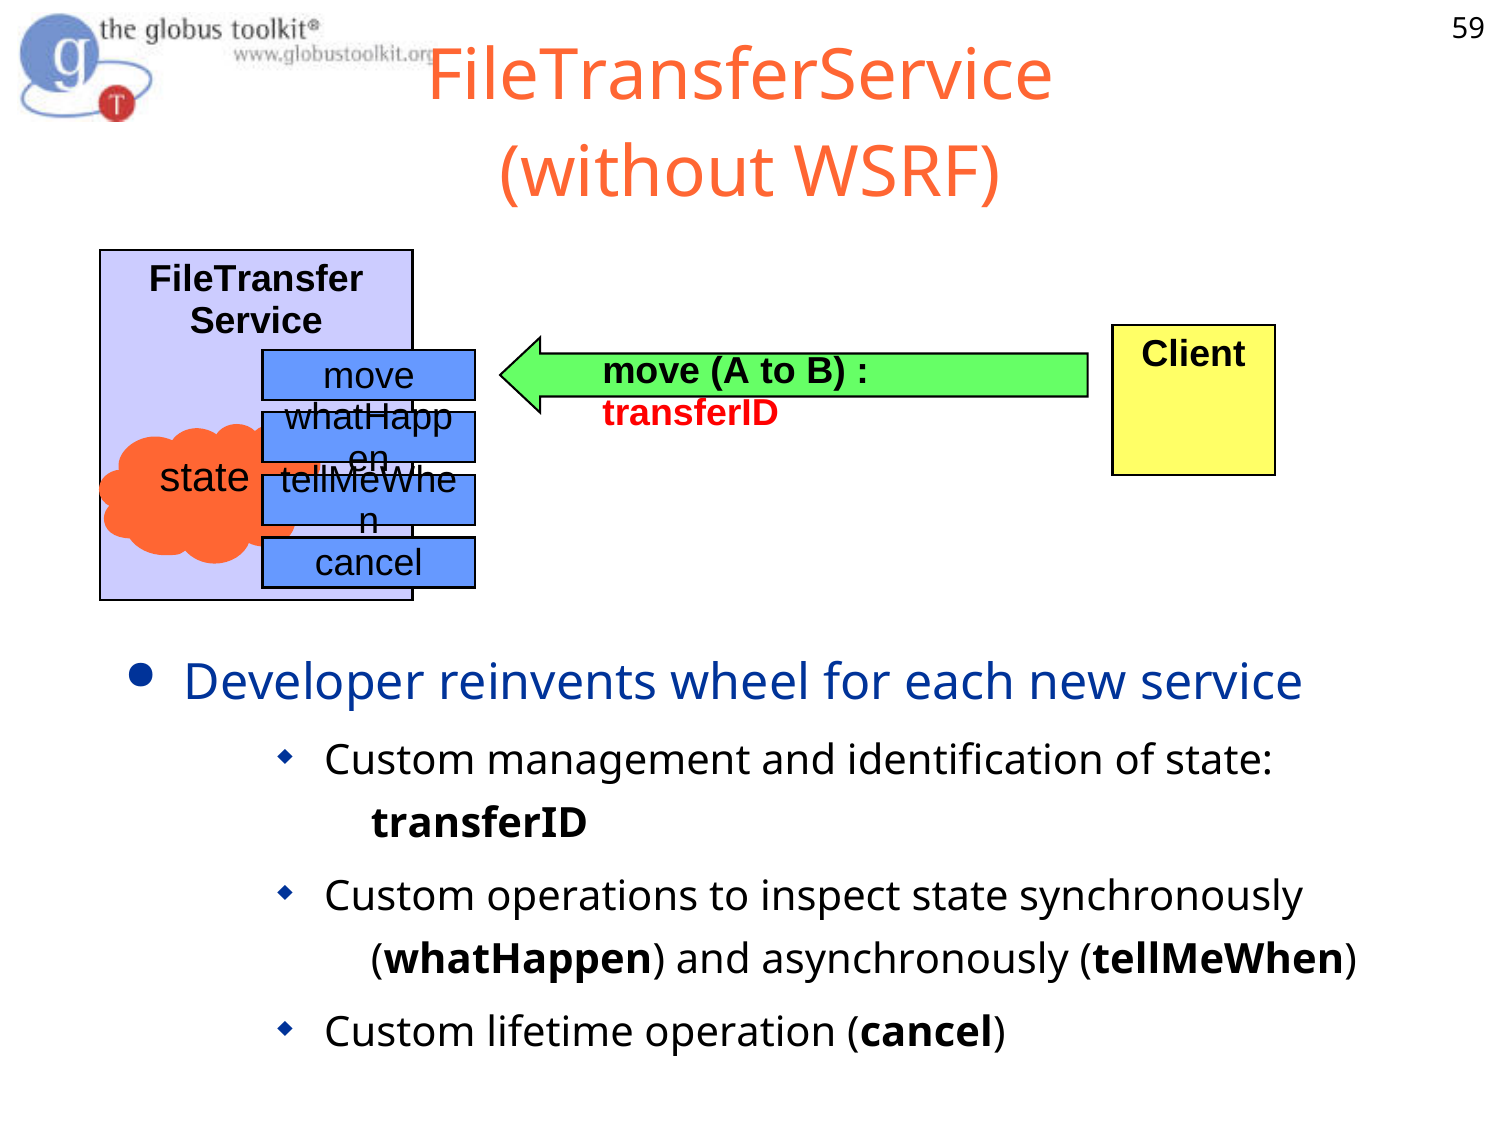

59
# FileTransferService (without WSRF)
FileTransfer
Service
Client
move (A to B) : transferID
move
whatHappen
state
tellMeWhen
cancel
Developer reinvents wheel for each new service
Custom management and identification of state: transferID
Custom operations to inspect state synchronously (whatHappen) and asynchronously (tellMeWhen)
Custom lifetime operation (cancel)